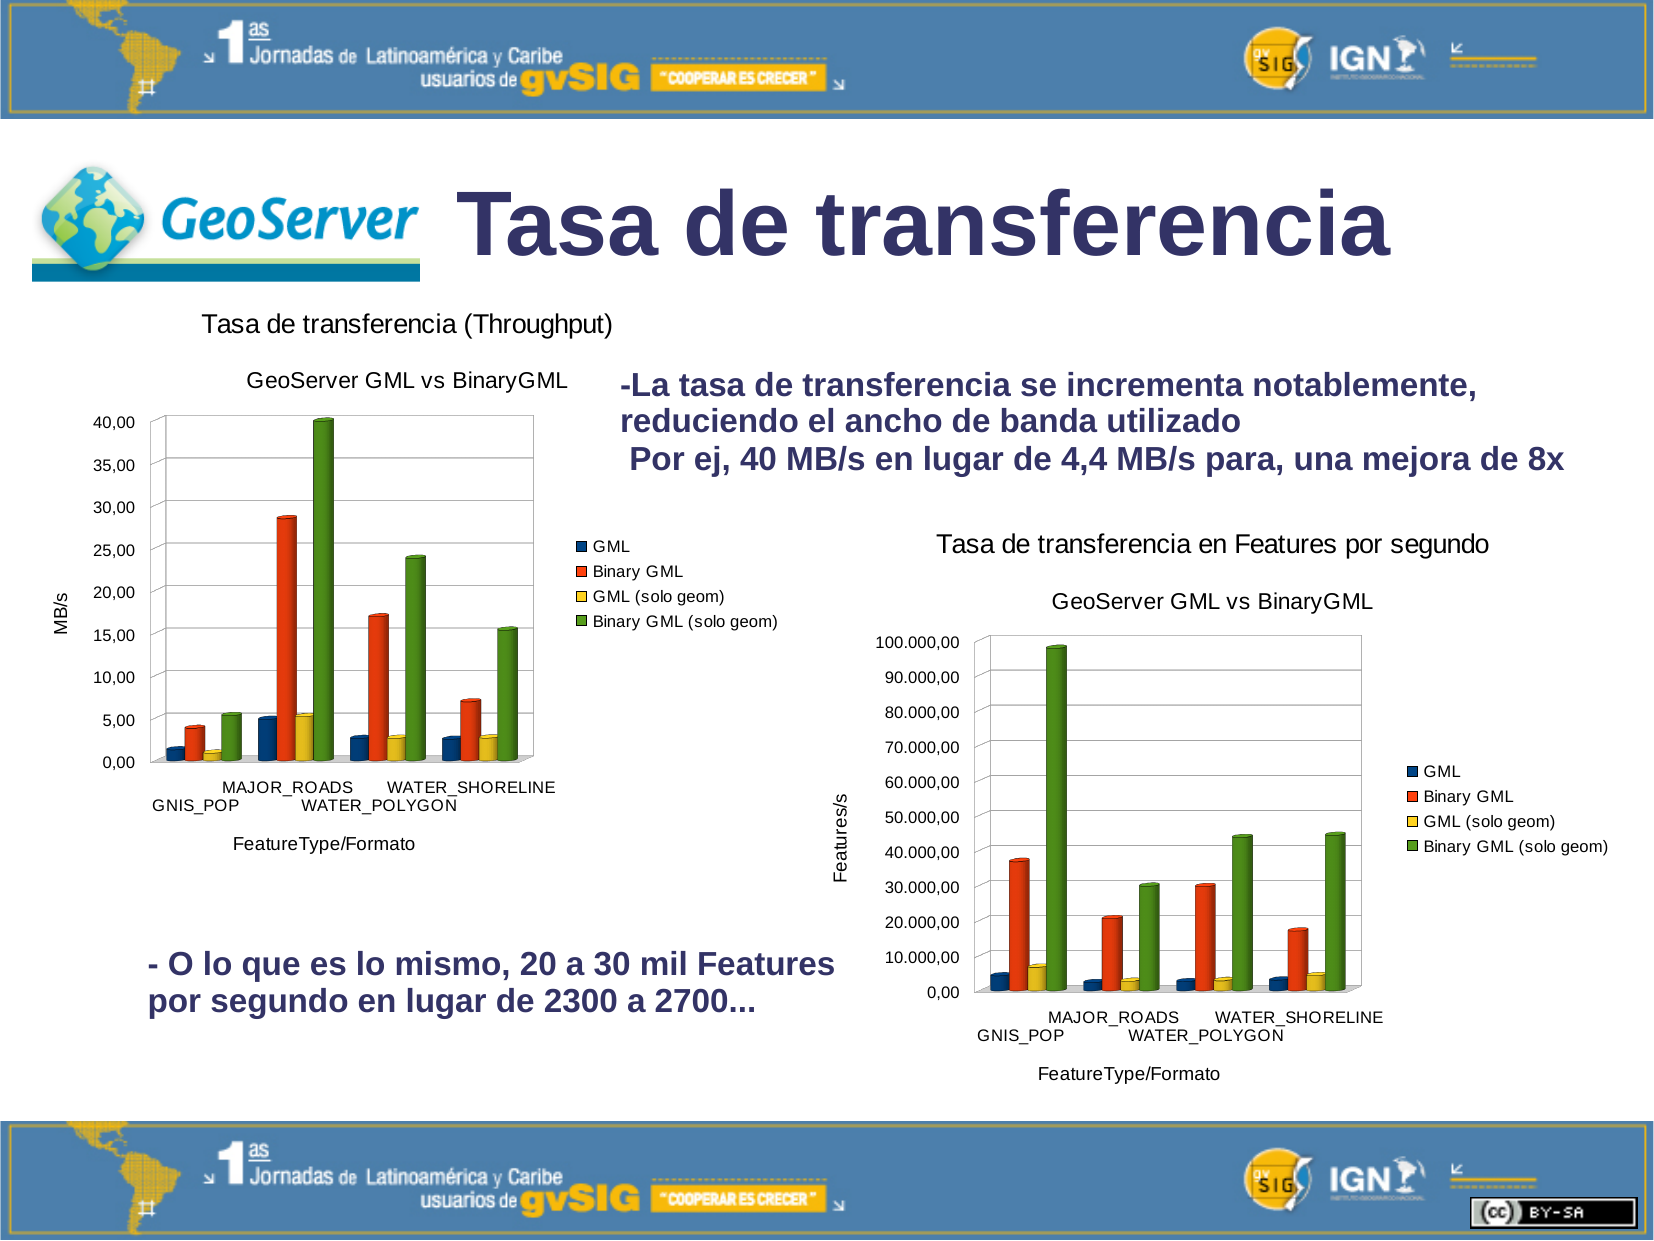

Tasa de transferencia
[unsupported chart]
-La tasa de transferencia se incrementa notablemente, reduciendo el ancho de banda utilizado
 Por ej, 40 MB/s en lugar de 4,4 MB/s para, una mejora de 8x
[unsupported chart]
- O lo que es lo mismo, 20 a 30 mil Features por segundo en lugar de 2300 a 2700...